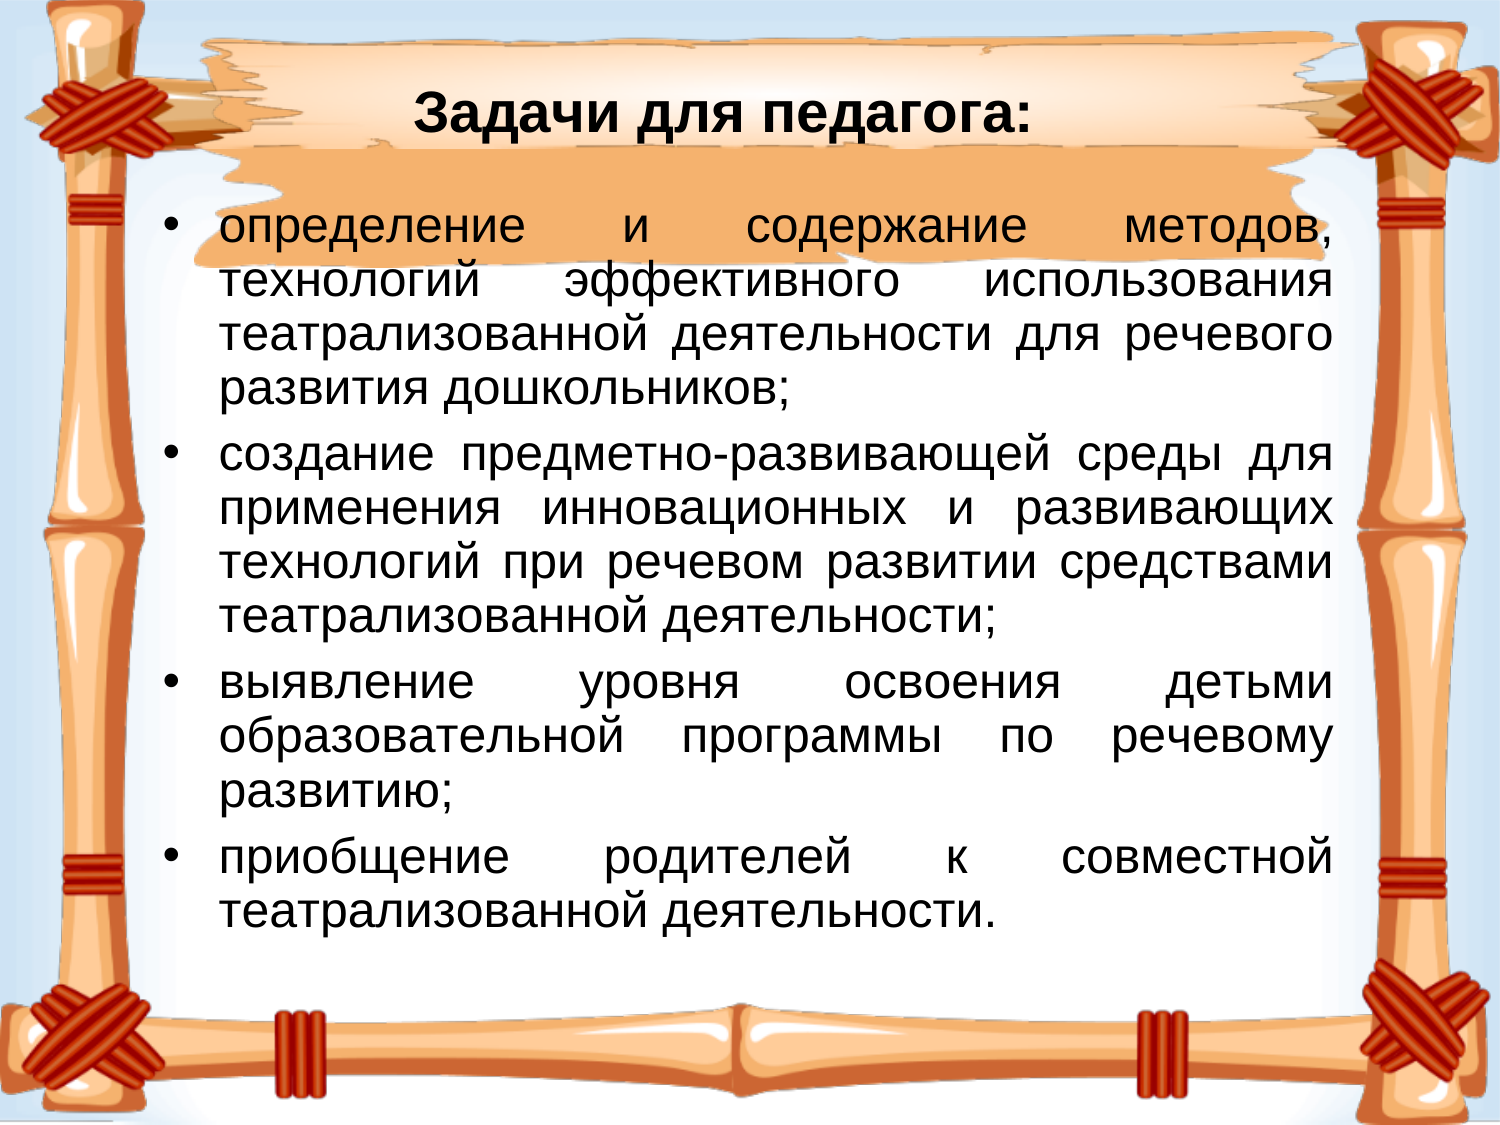

# Задачи для педагога:
определение и содержание методов, технологий эффективного использования театрализованной деятельности для речевого развития дошкольников;
создание предметно-развивающей среды для применения инновационных и развивающих технологий при речевом развитии средствами театрализованной деятельности;
выявление уровня освоения детьми образовательной программы по речевому развитию;
приобщение родителей к совместной театрализованной деятельности.